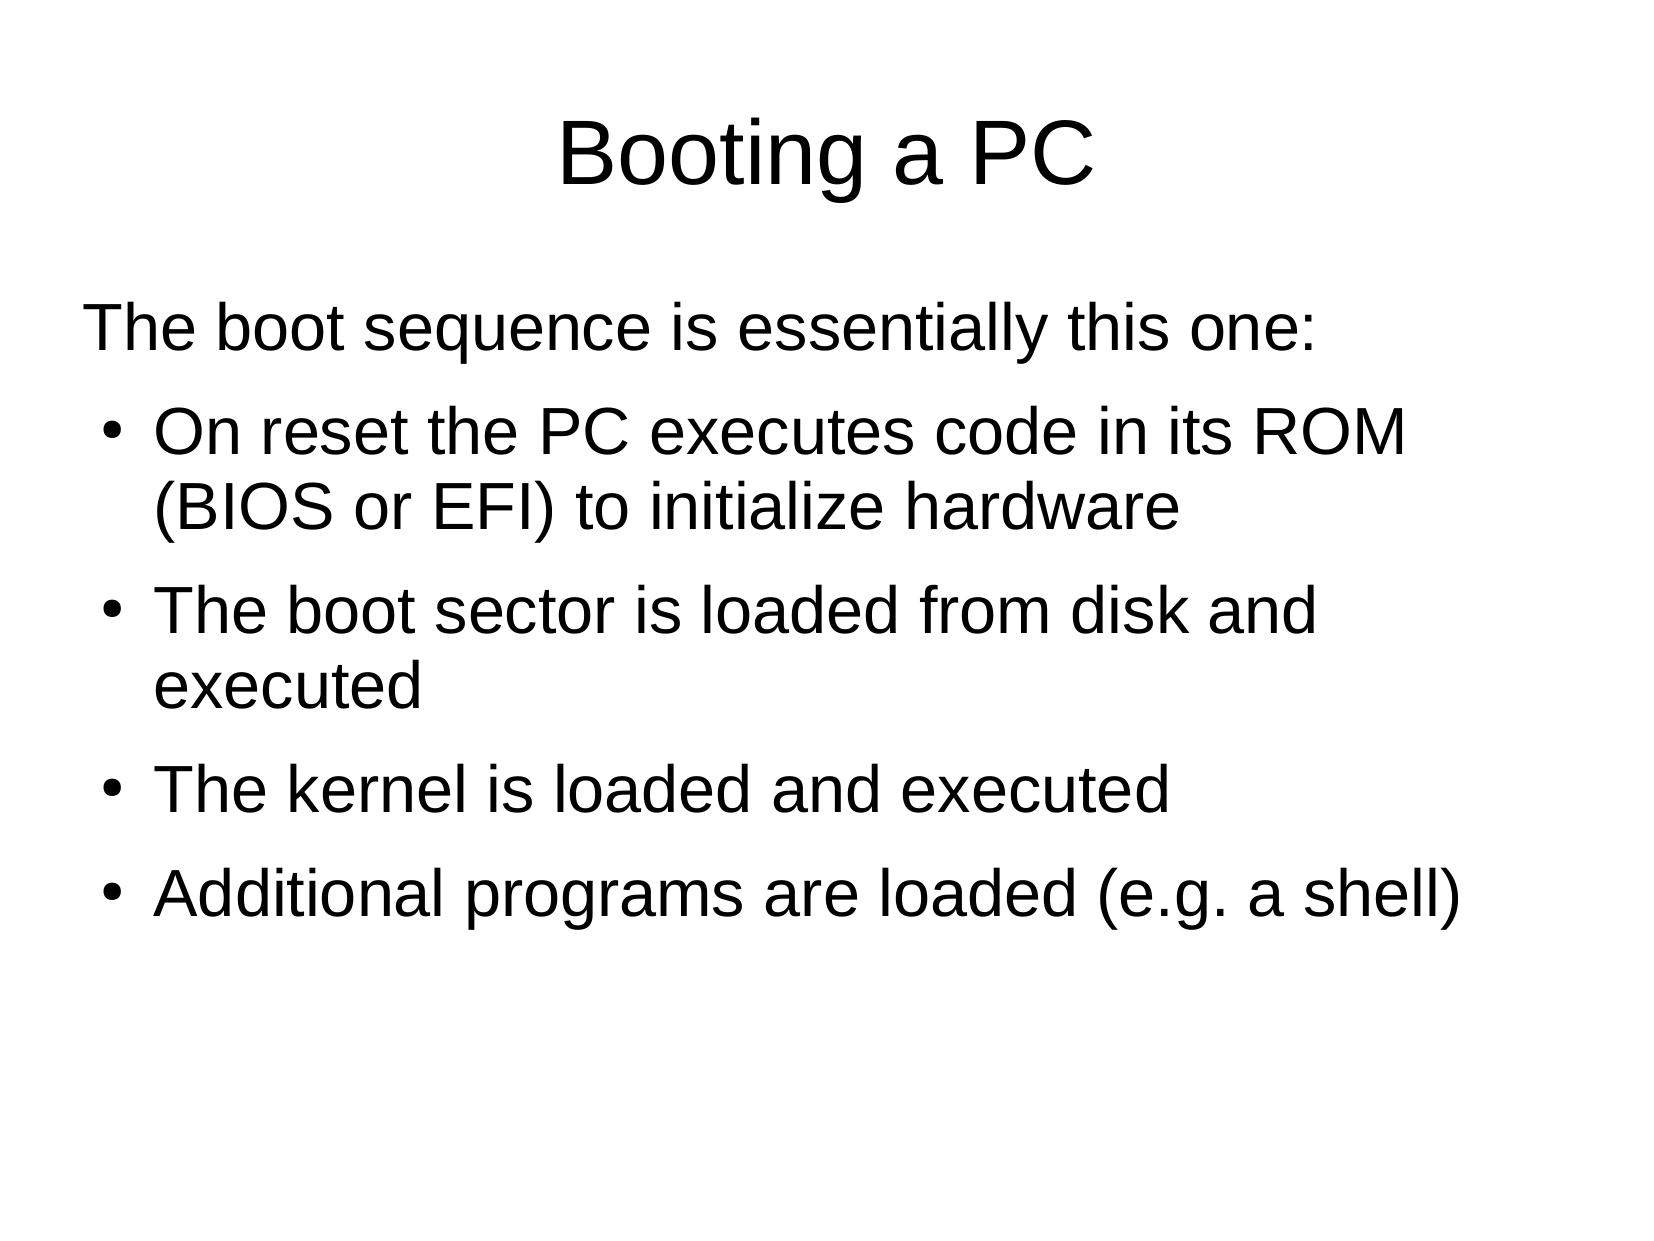

# Booting a PC
The boot sequence is essentially this one:
On reset the PC executes code in its ROM (BIOS or EFI) to initialize hardware
The boot sector is loaded from disk and executed
The kernel is loaded and executed
Additional programs are loaded (e.g. a shell)